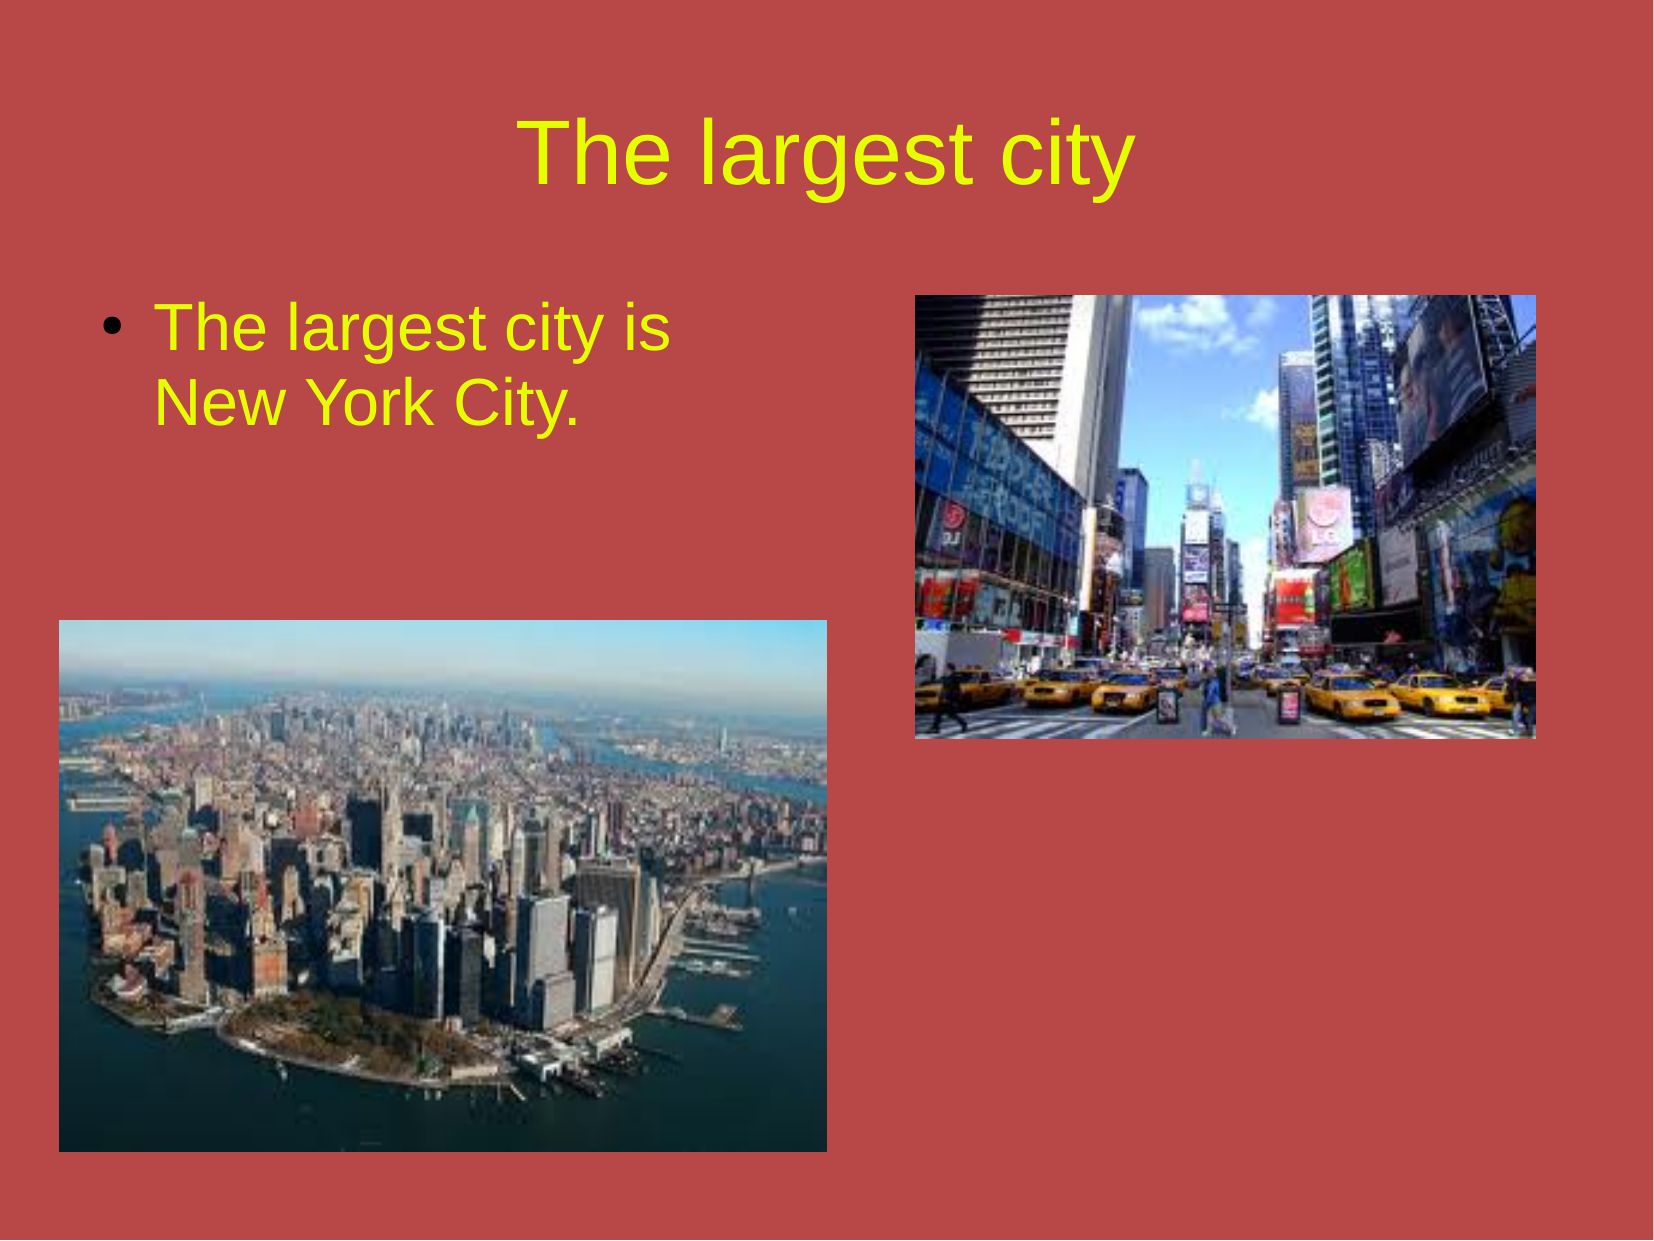

# The largest city
The largest city is New York City.